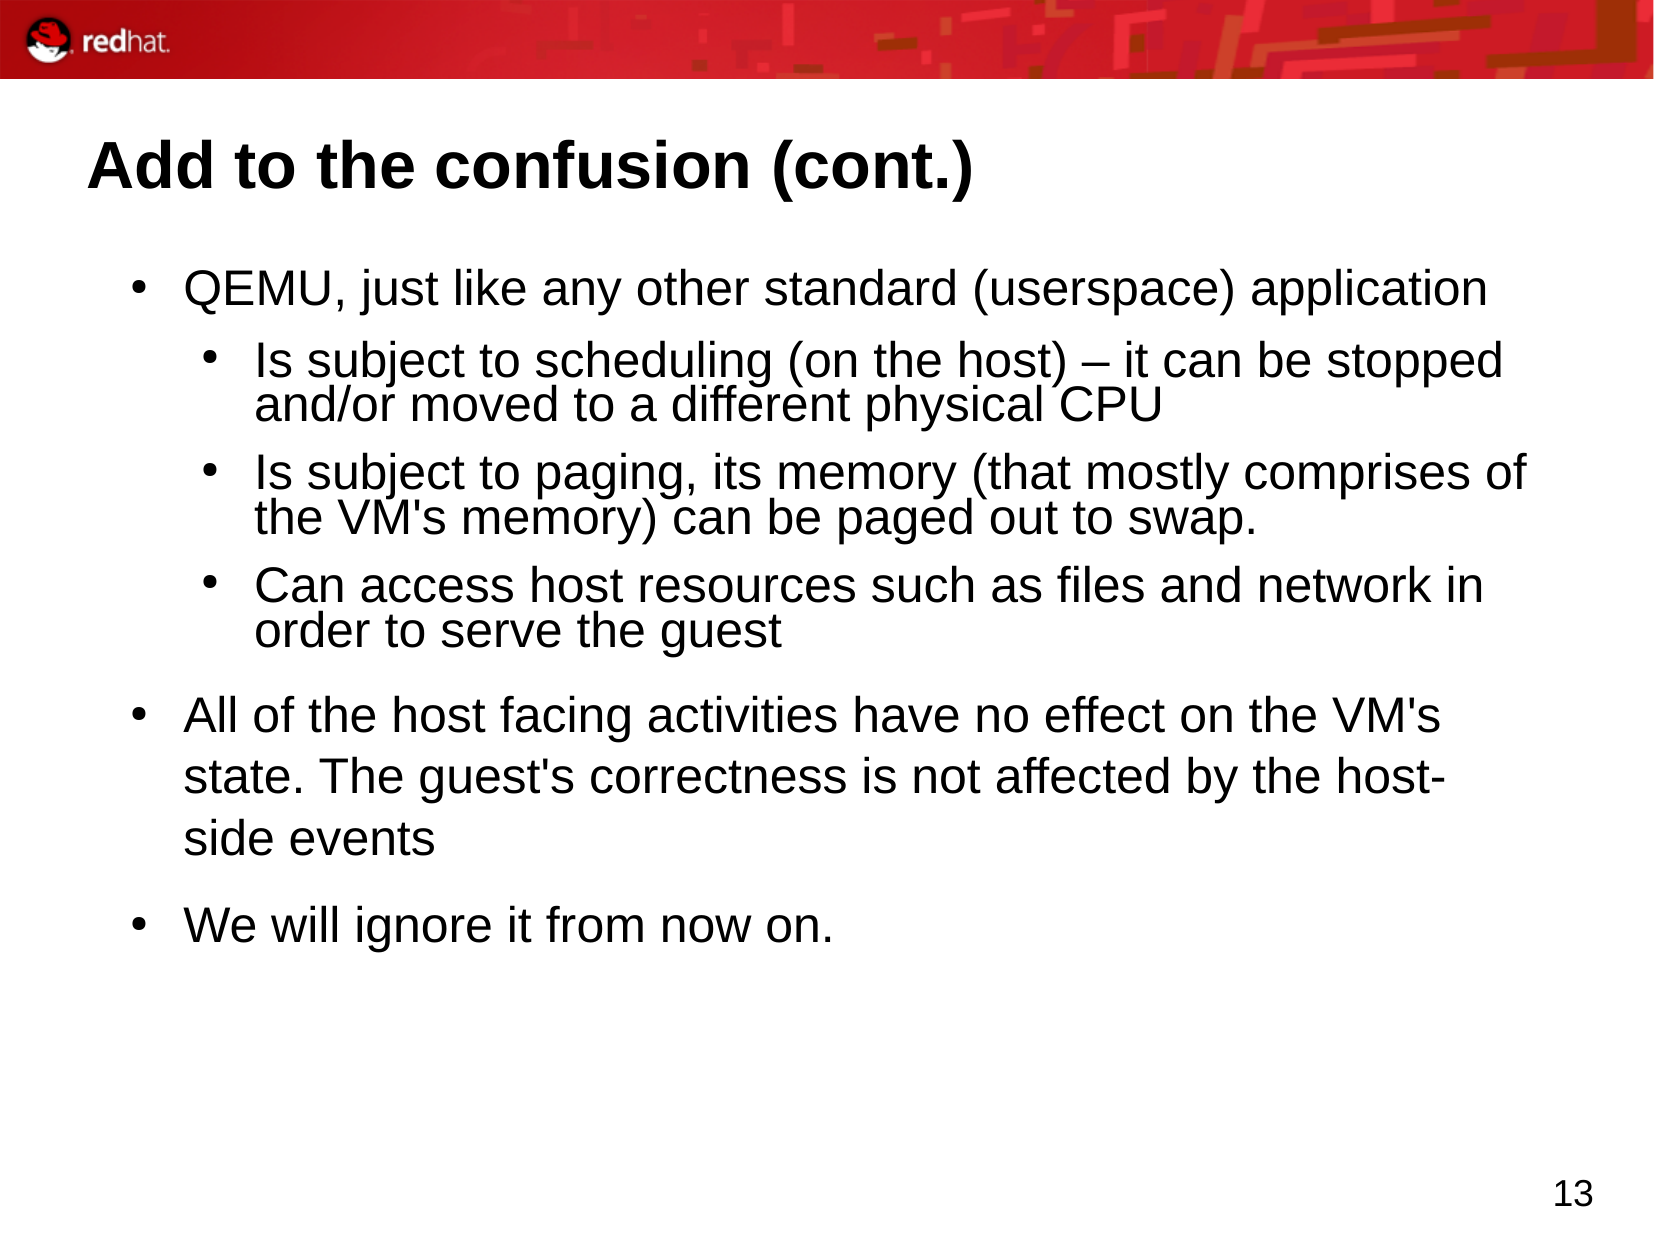

# Add to the confusion (cont.)
QEMU, just like any other standard (userspace) application
Is subject to scheduling (on the host) – it can be stopped and/or moved to a different physical CPU
Is subject to paging, its memory (that mostly comprises of the VM's memory) can be paged out to swap.
Can access host resources such as files and network in order to serve the guest
All of the host facing activities have no effect on the VM's state. The guest's correctness is not affected by the host-side events
We will ignore it from now on.